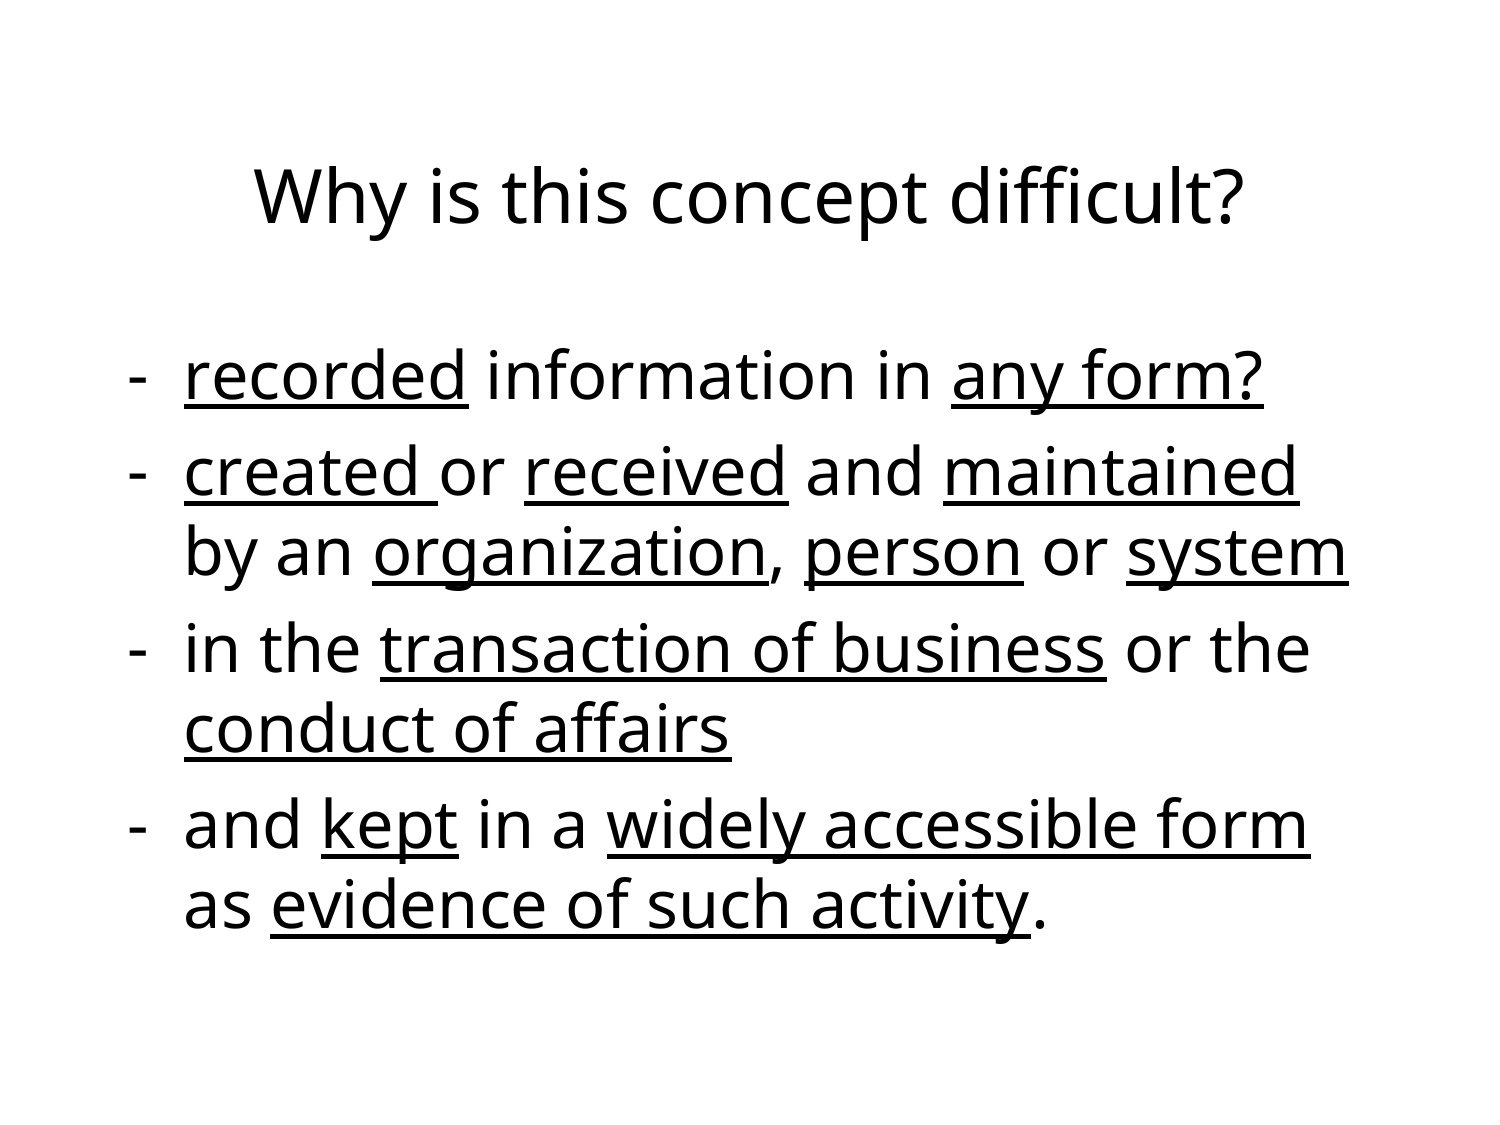

# Why is this concept difficult?
recorded information in any form?
created or received and maintained by an organization, person or system
in the transaction of business or the conduct of affairs
and kept in a widely accessible form as evidence of such activity.